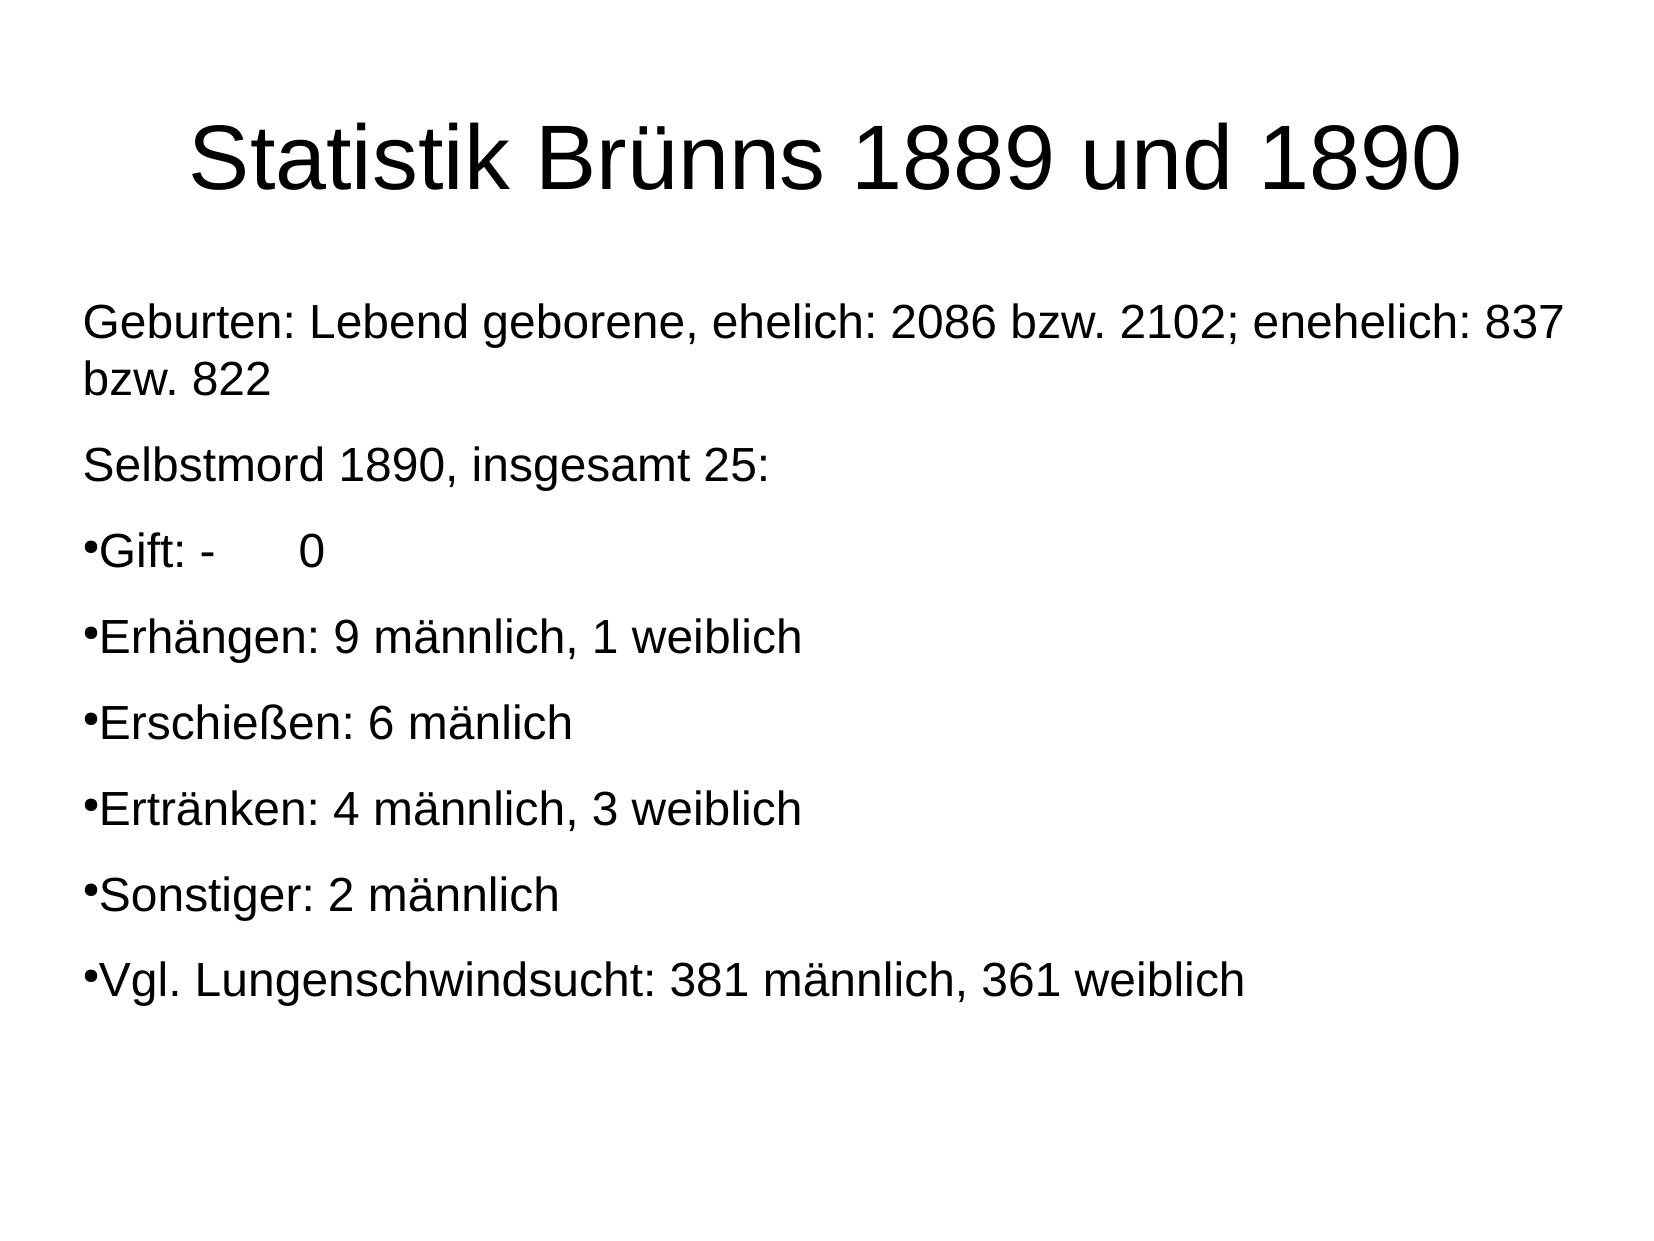

# Statistik Brünns 1889 und 1890
Geburten: Lebend geborene, ehelich: 2086 bzw. 2102; enehelich: 837 bzw. 822
Selbstmord 1890, insgesamt 25:
Gift: - 	0
Erhängen: 9 männlich, 1 weiblich
Erschießen: 6 mänlich
Ertränken: 4 männlich, 3 weiblich
Sonstiger: 2 männlich
Vgl. Lungenschwindsucht: 381 männlich, 361 weiblich